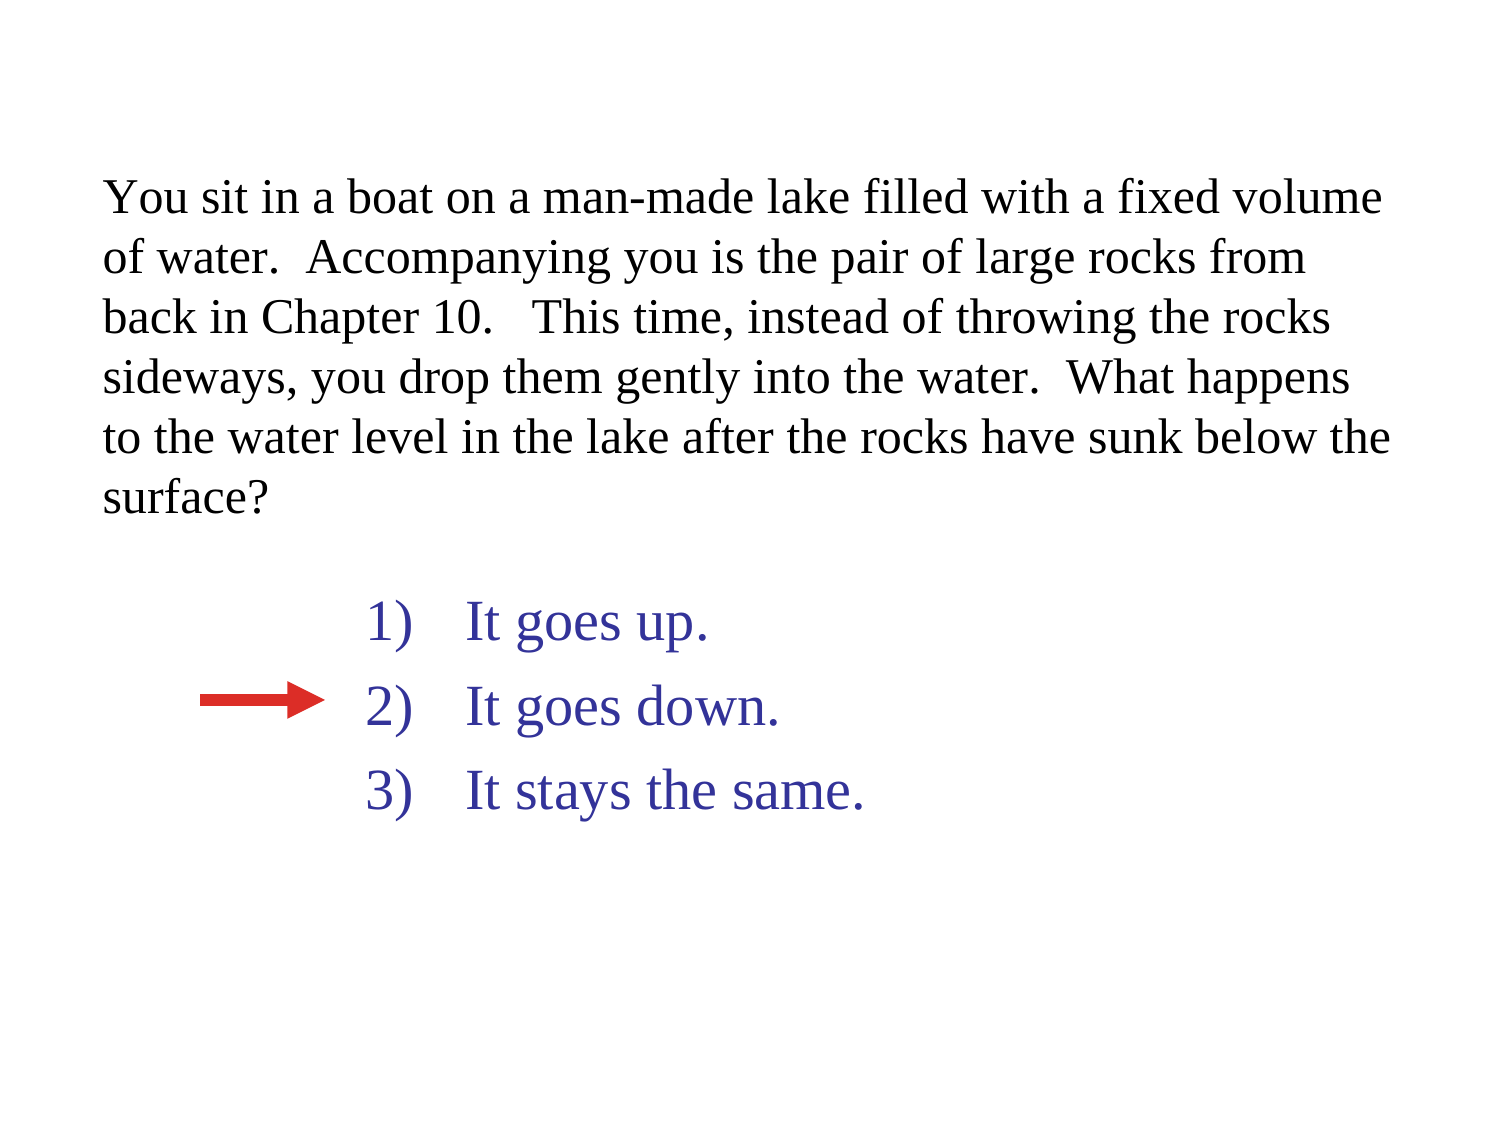

# You sit in a boat on a man-made lake filled with a fixed volume of water. Accompanying you is the pair of large rocks from back in Chapter 10. This time, instead of throwing the rocks sideways, you drop them gently into the water. What happens to the water level in the lake after the rocks have sunk below the surface?
It goes up.
It goes down.
It stays the same.